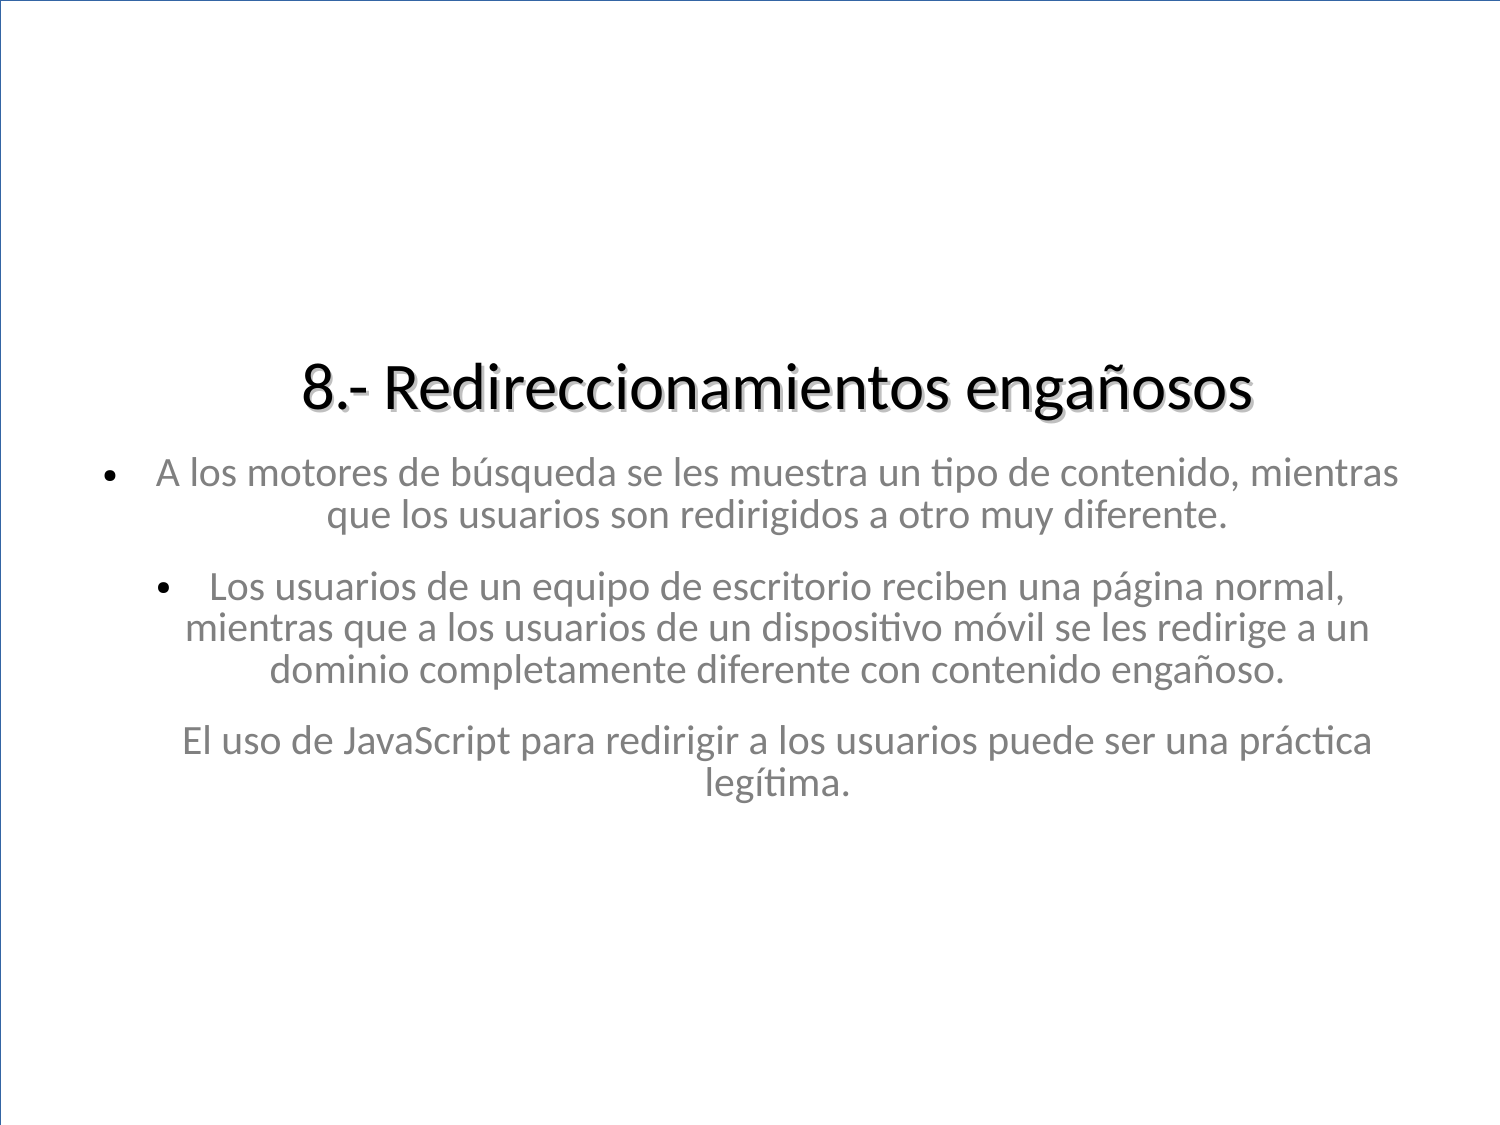

# 8.- Redireccionamientos engañosos
A los motores de búsqueda se les muestra un tipo de contenido, mientras que los usuarios son redirigidos a otro muy diferente.
Los usuarios de un equipo de escritorio reciben una página normal, mientras que a los usuarios de un dispositivo móvil se les redirige a un dominio completamente diferente con contenido engañoso.
El uso de JavaScript para redirigir a los usuarios puede ser una práctica legítima.